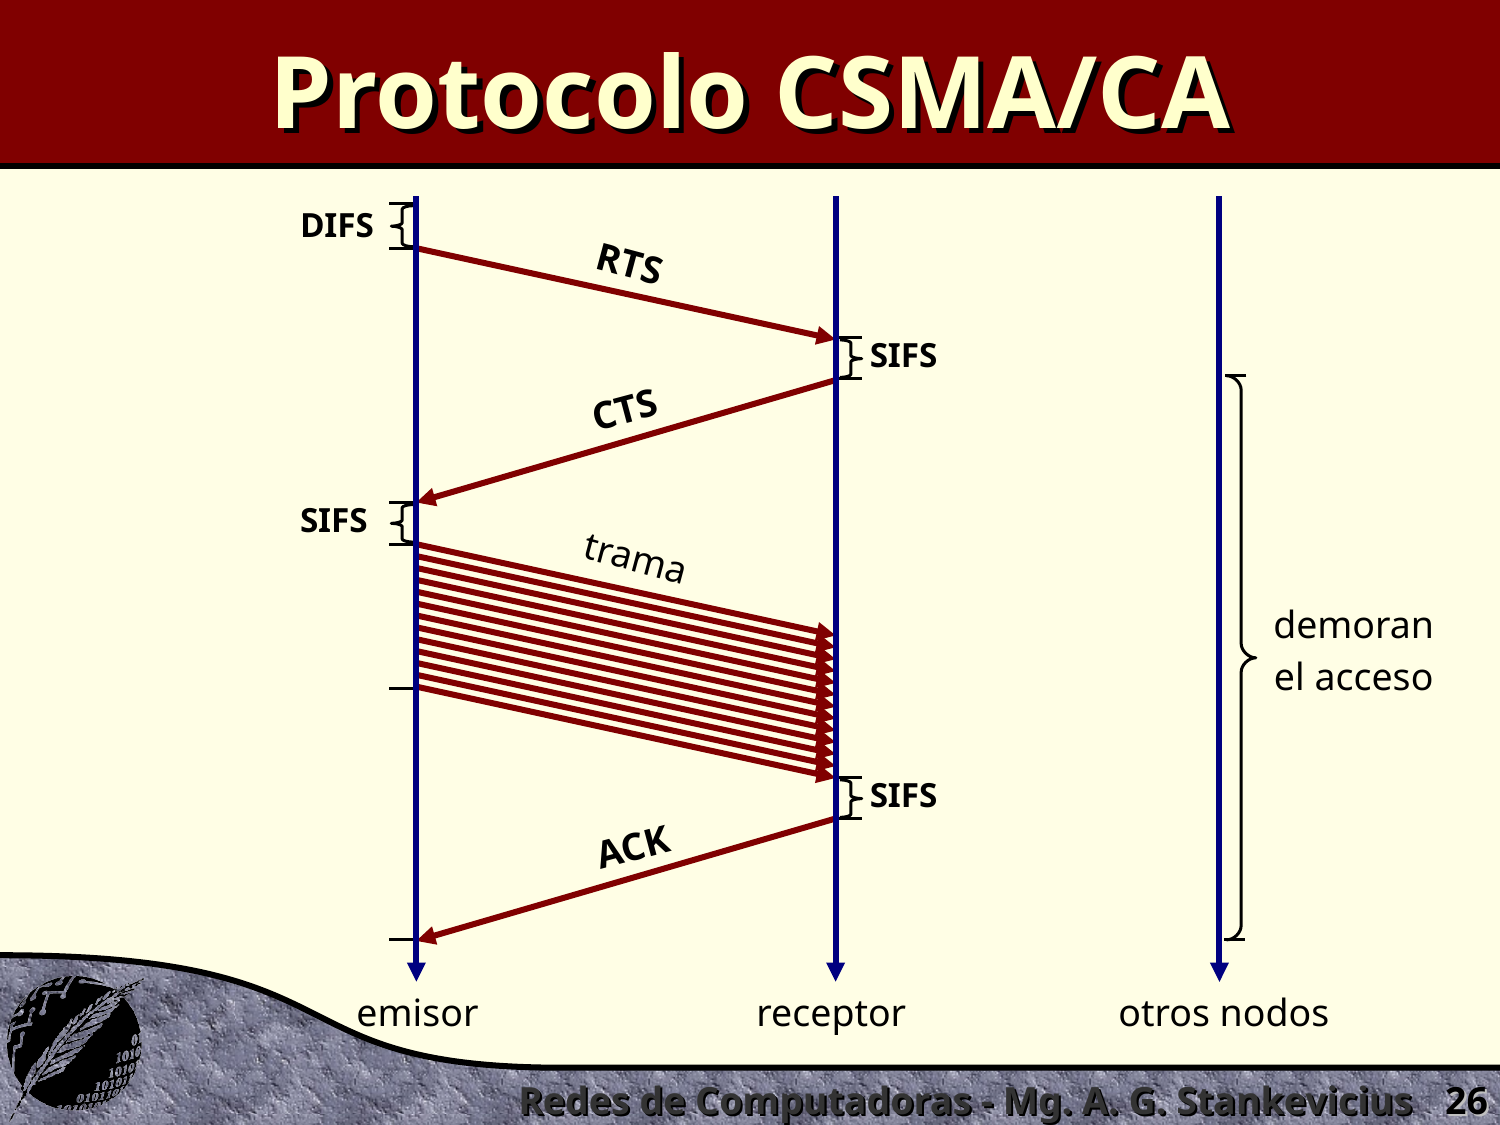

# Protocolo CSMA/CA
DIFS
RTS
SIFS
CTS
SIFS
trama
demoran
el acceso
SIFS
ACK
emisor
receptor
otros nodos
26